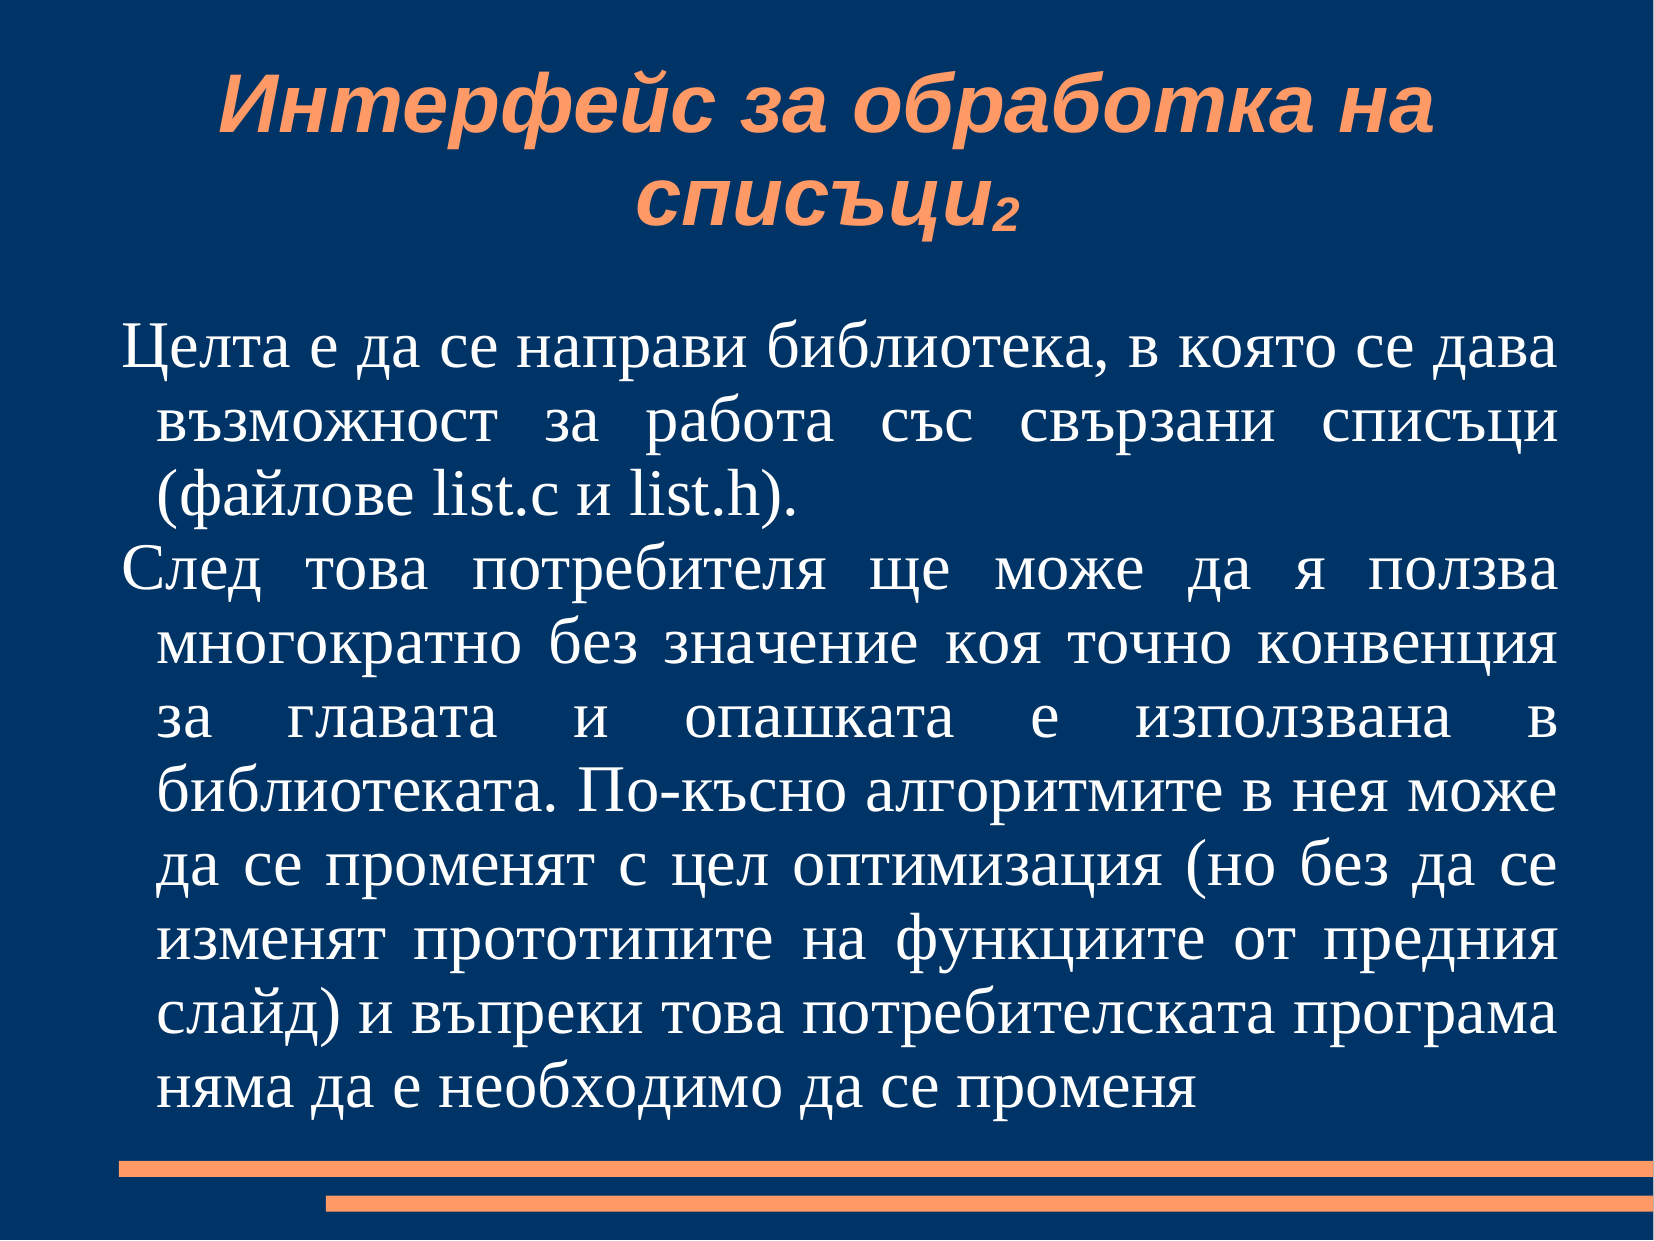

# Интерфейс за обработка на списъци2
Целта е да се направи библиотека, в която се дава възможност за работа със свързани списъци (файлове list.c и list.h).
След това потребителя ще може да я ползва многократно без значение коя точно конвенция за главата и опашката е използвана в библиотеката. По-късно алгоритмите в нея може да се променят с цел оптимизация (но без да се изменят прототипите на функциите от предния слайд) и въпреки това потребителската програма няма да е необходимо да се променя